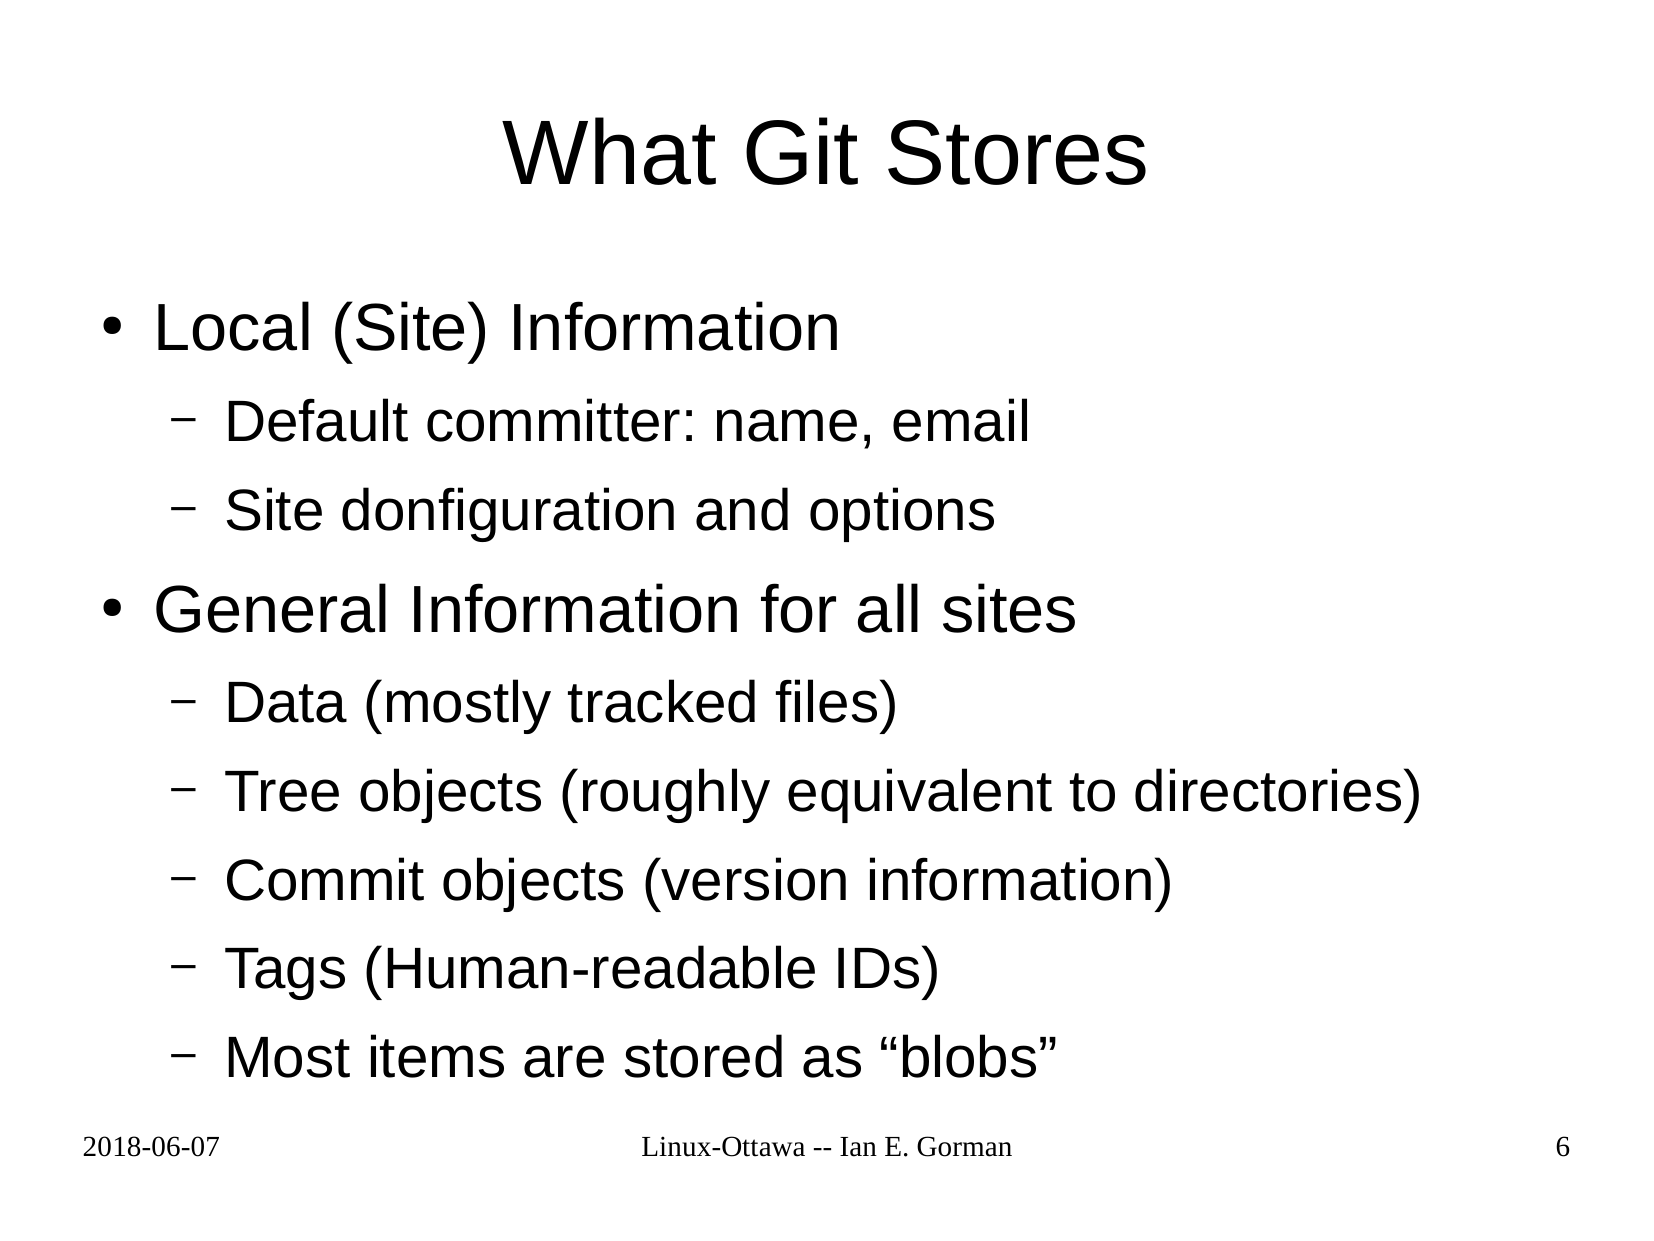

# What Git Stores
Local (Site) Information
Default committer: name, email
Site donfiguration and options
General Information for all sites
Data (mostly tracked files)
Tree objects (roughly equivalent to directories)
Commit objects (version information)
Tags (Human-readable IDs)
Most items are stored as “blobs”
2018-06-07
Linux-Ottawa -- Ian E. Gorman
6